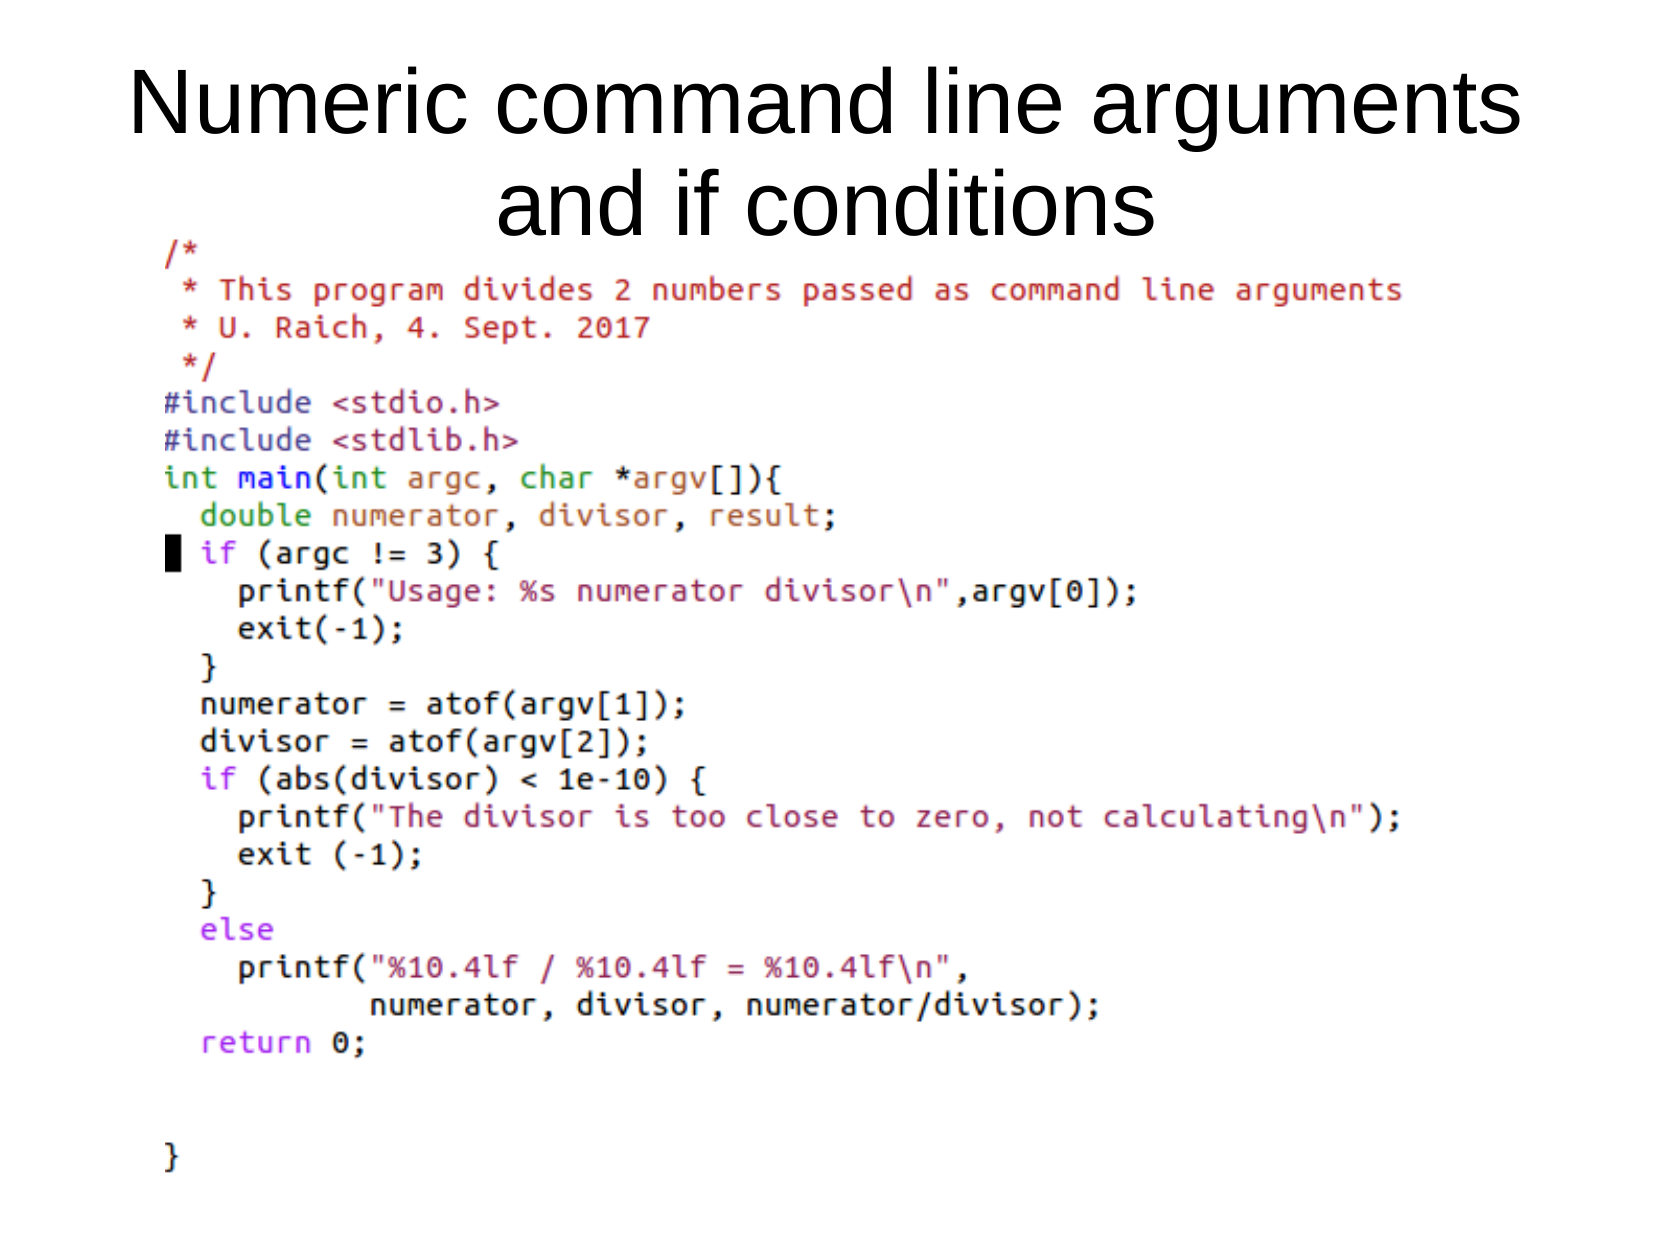

# Numeric command line arguments and if conditions